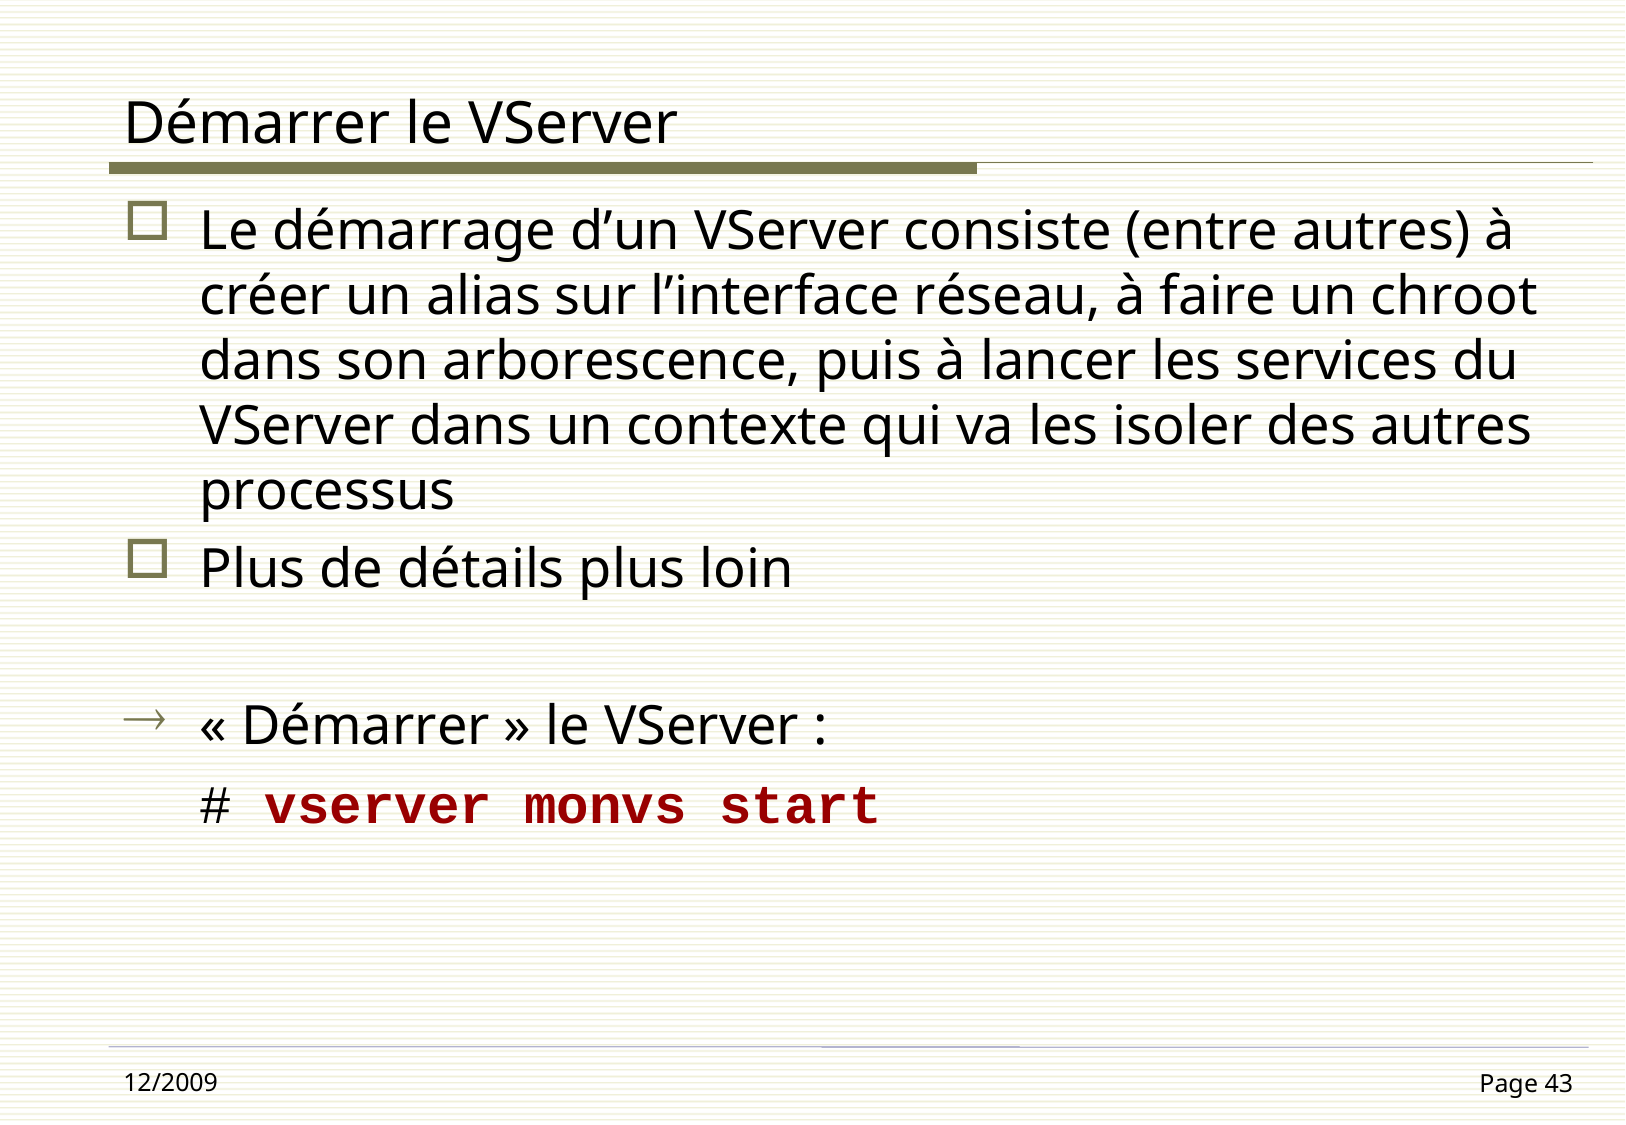

# Démarrer le VServer
Le démarrage d’un VServer consiste (entre autres) à créer un alias sur l’interface réseau, à faire un chroot dans son arborescence, puis à lancer les services du VServer dans un contexte qui va les isoler des autres processus
Plus de détails plus loin
« Démarrer » le VServer :
	# vserver monvs start
43